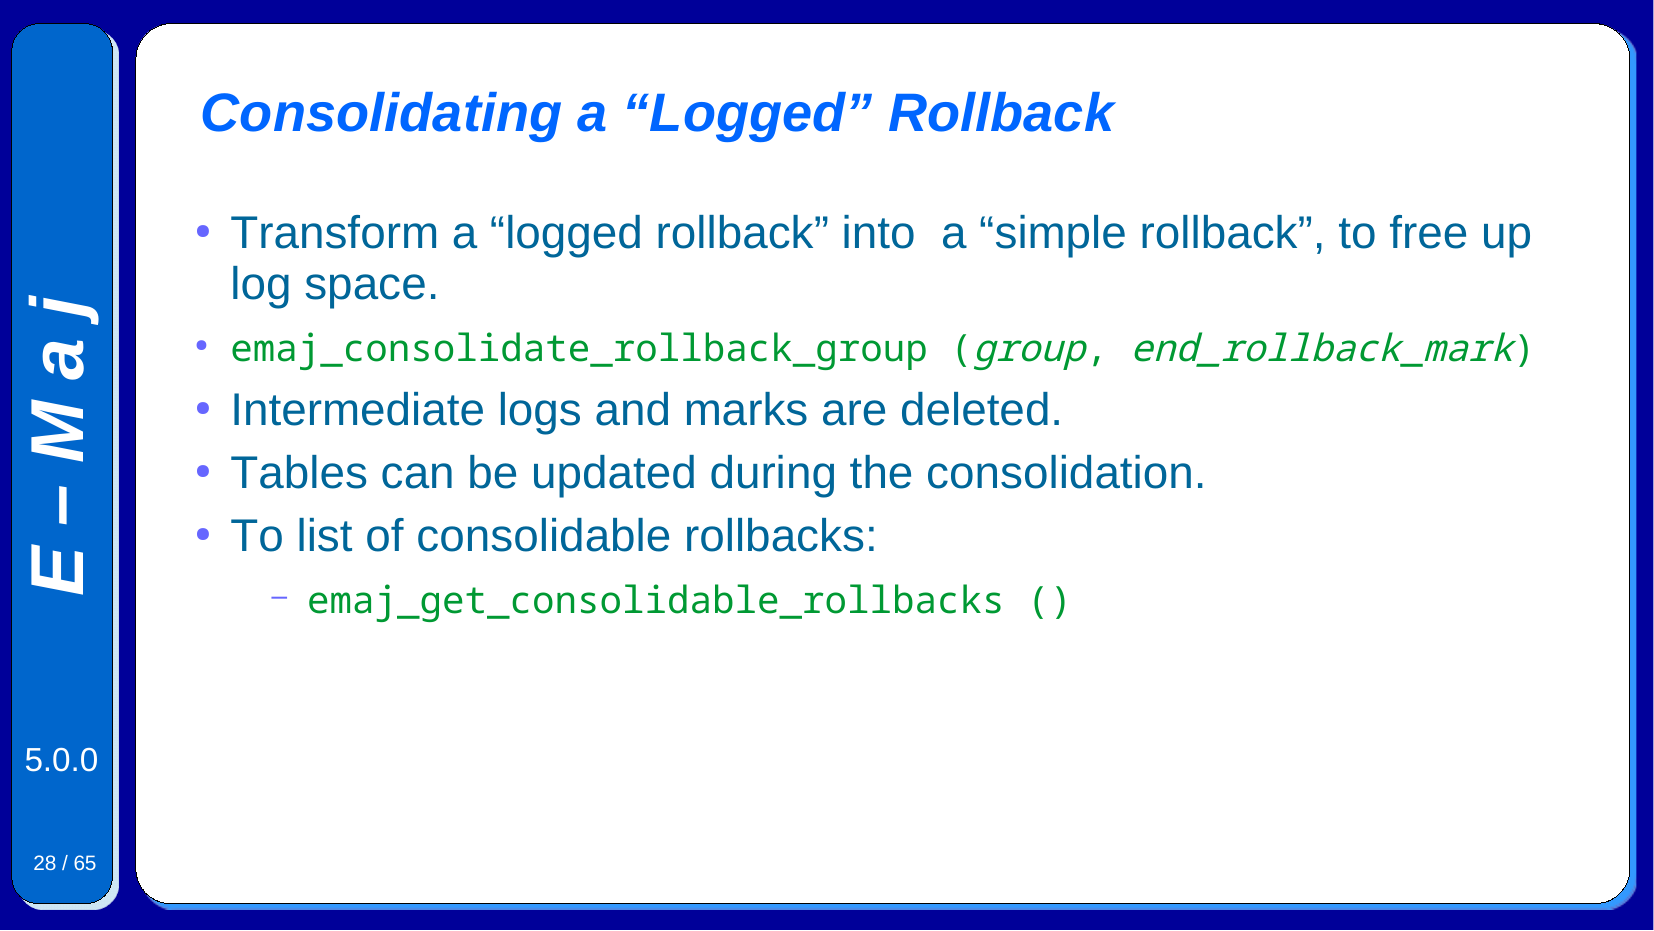

# Consolidating a “Logged” Rollback
Transform a “logged rollback” into a “simple rollback”, to free up log space.
emaj_consolidate_rollback_group (group, end_rollback_mark)
Intermediate logs and marks are deleted.
Tables can be updated during the consolidation.
To list of consolidable rollbacks:
emaj_get_consolidable_rollbacks ()